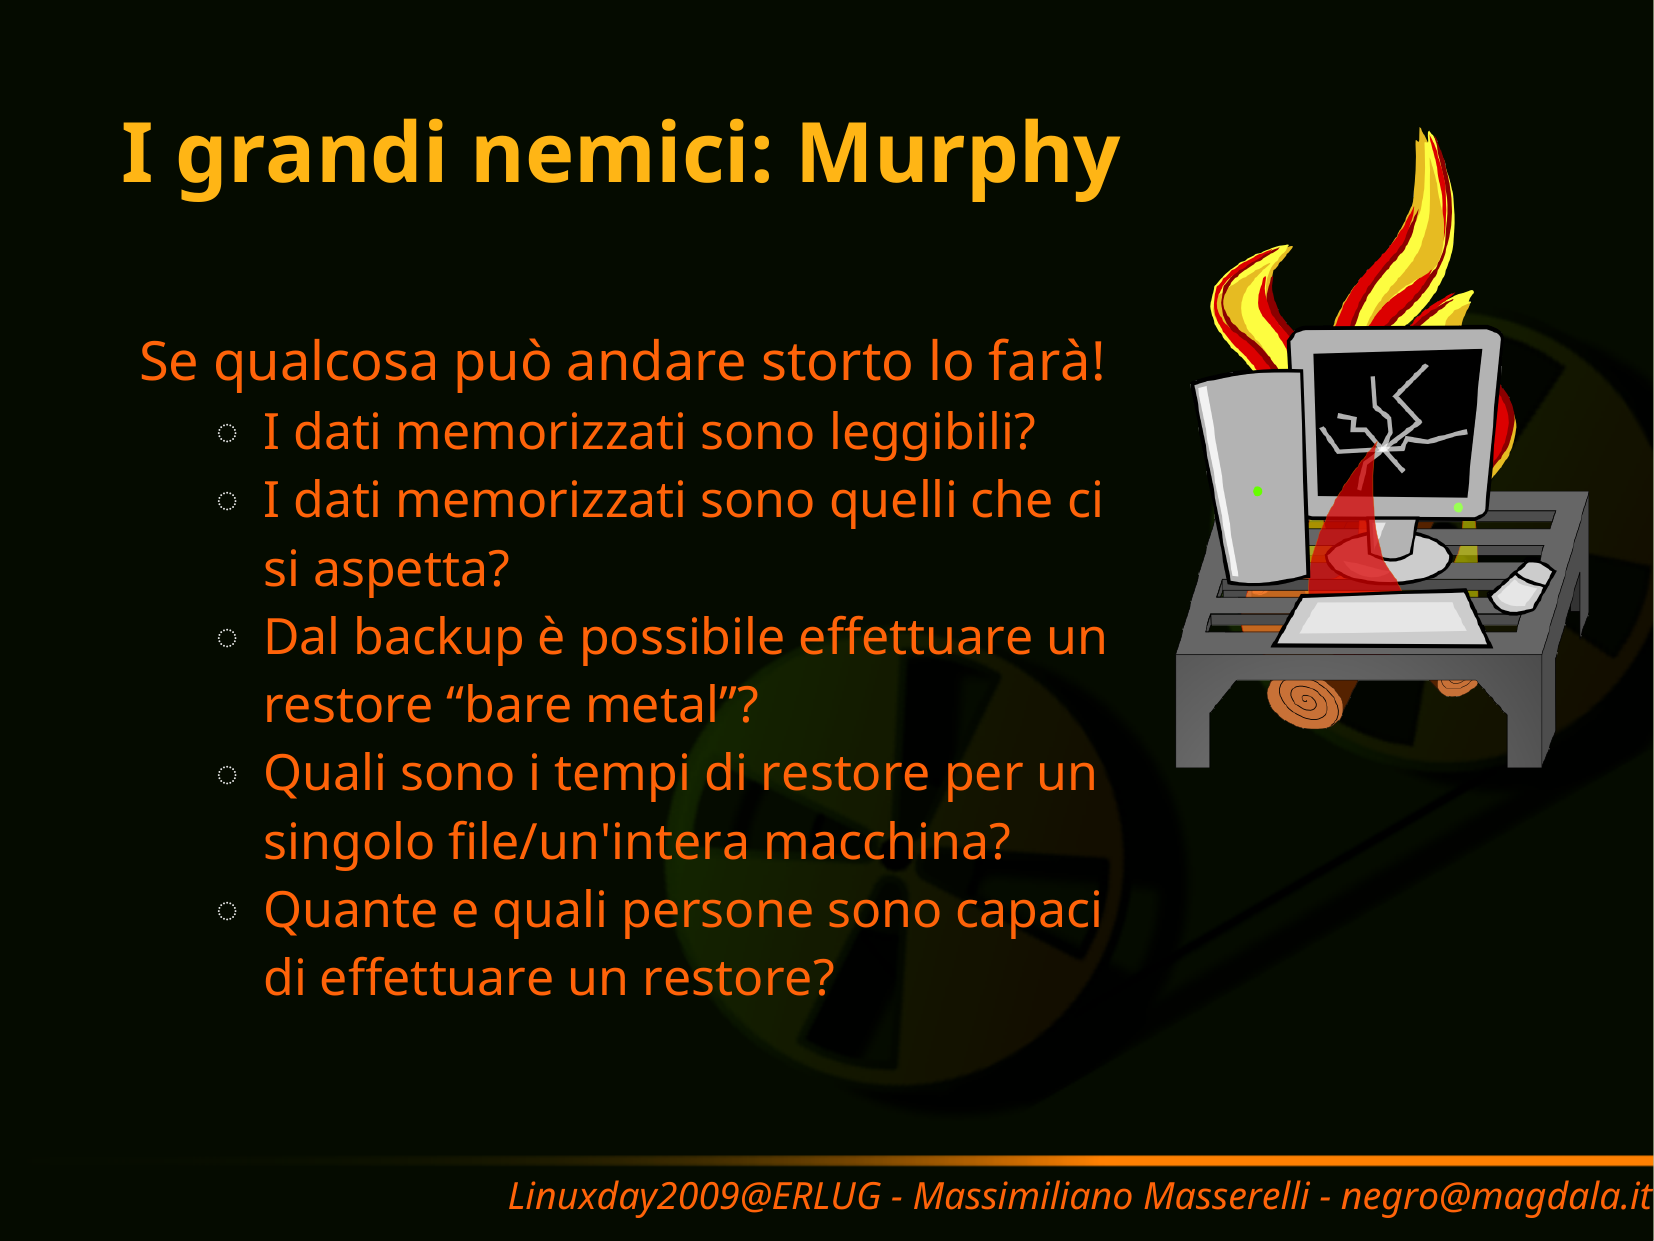

# I grandi nemici: Murphy
Se qualcosa può andare storto lo farà!
I dati memorizzati sono leggibili?
I dati memorizzati sono quelli che ci si aspetta?
Dal backup è possibile effettuare un restore “bare metal”?
Quali sono i tempi di restore per un singolo file/un'intera macchina?
Quante e quali persone sono capaci di effettuare un restore?